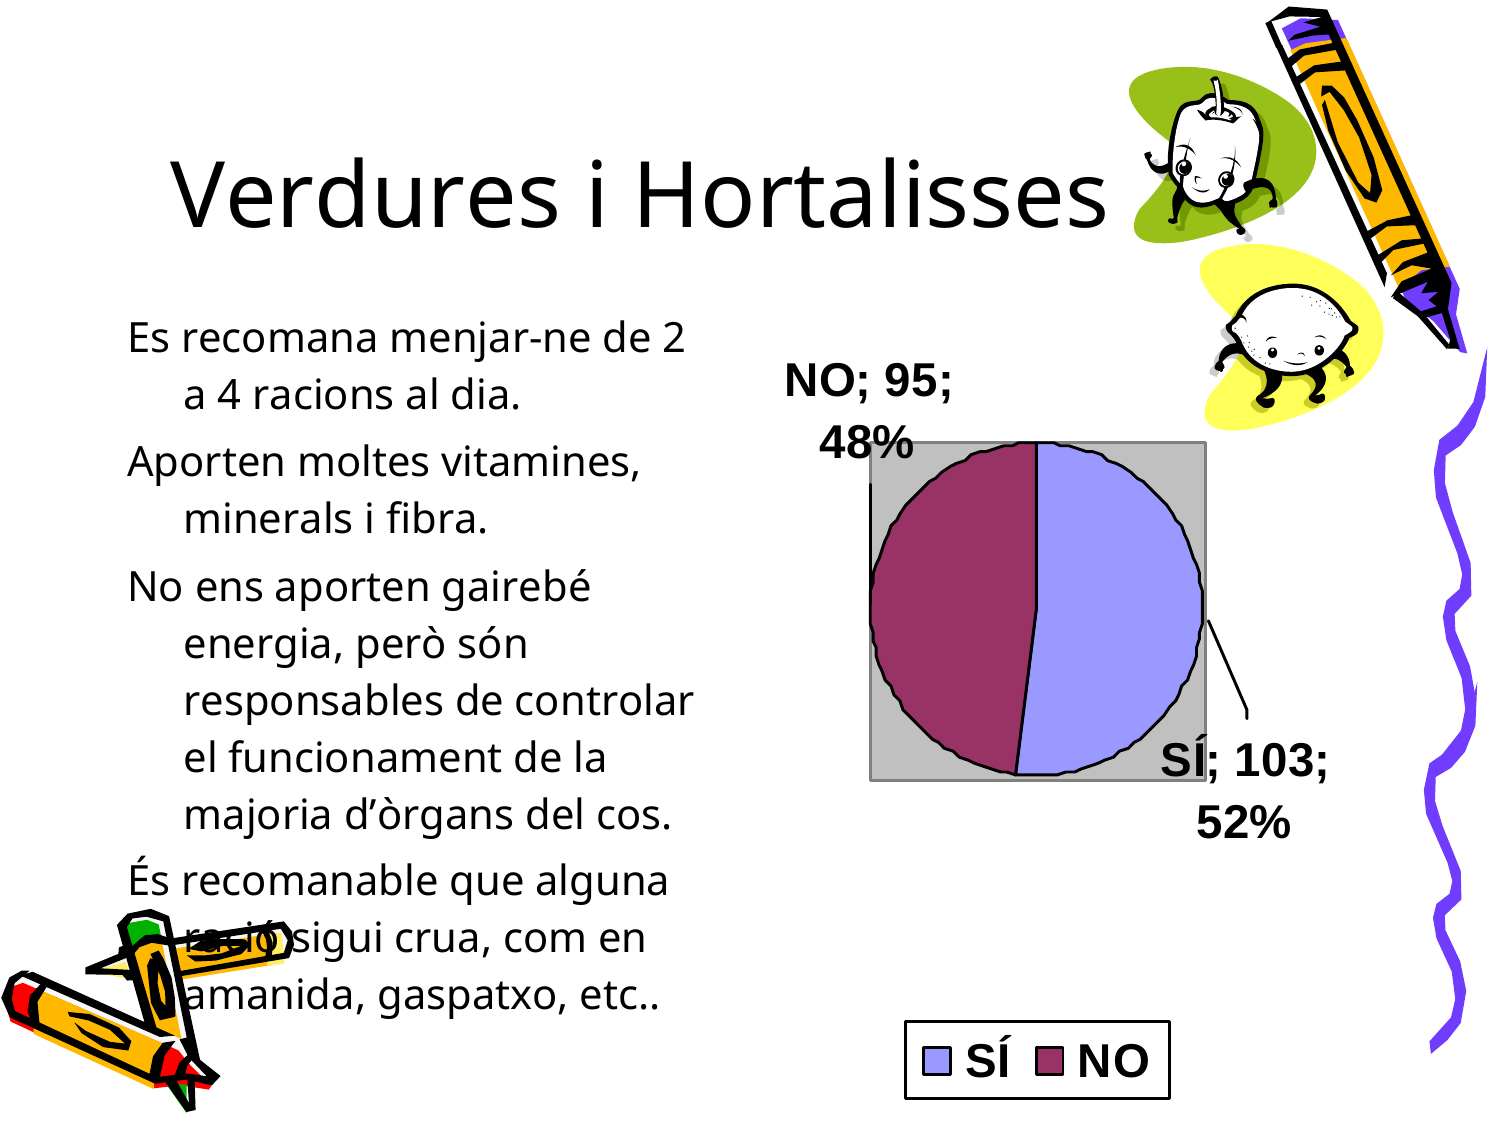

# Verdures i Hortalisses
Es recomana menjar-ne de 2 a 4 racions al dia.
Aporten moltes vitamines, minerals i fibra.
No ens aporten gairebé energia, però són responsables de controlar el funcionament de la majoria d’òrgans del cos.
És recomanable que alguna ració sigui crua, com en amanida, gaspatxo, etc..